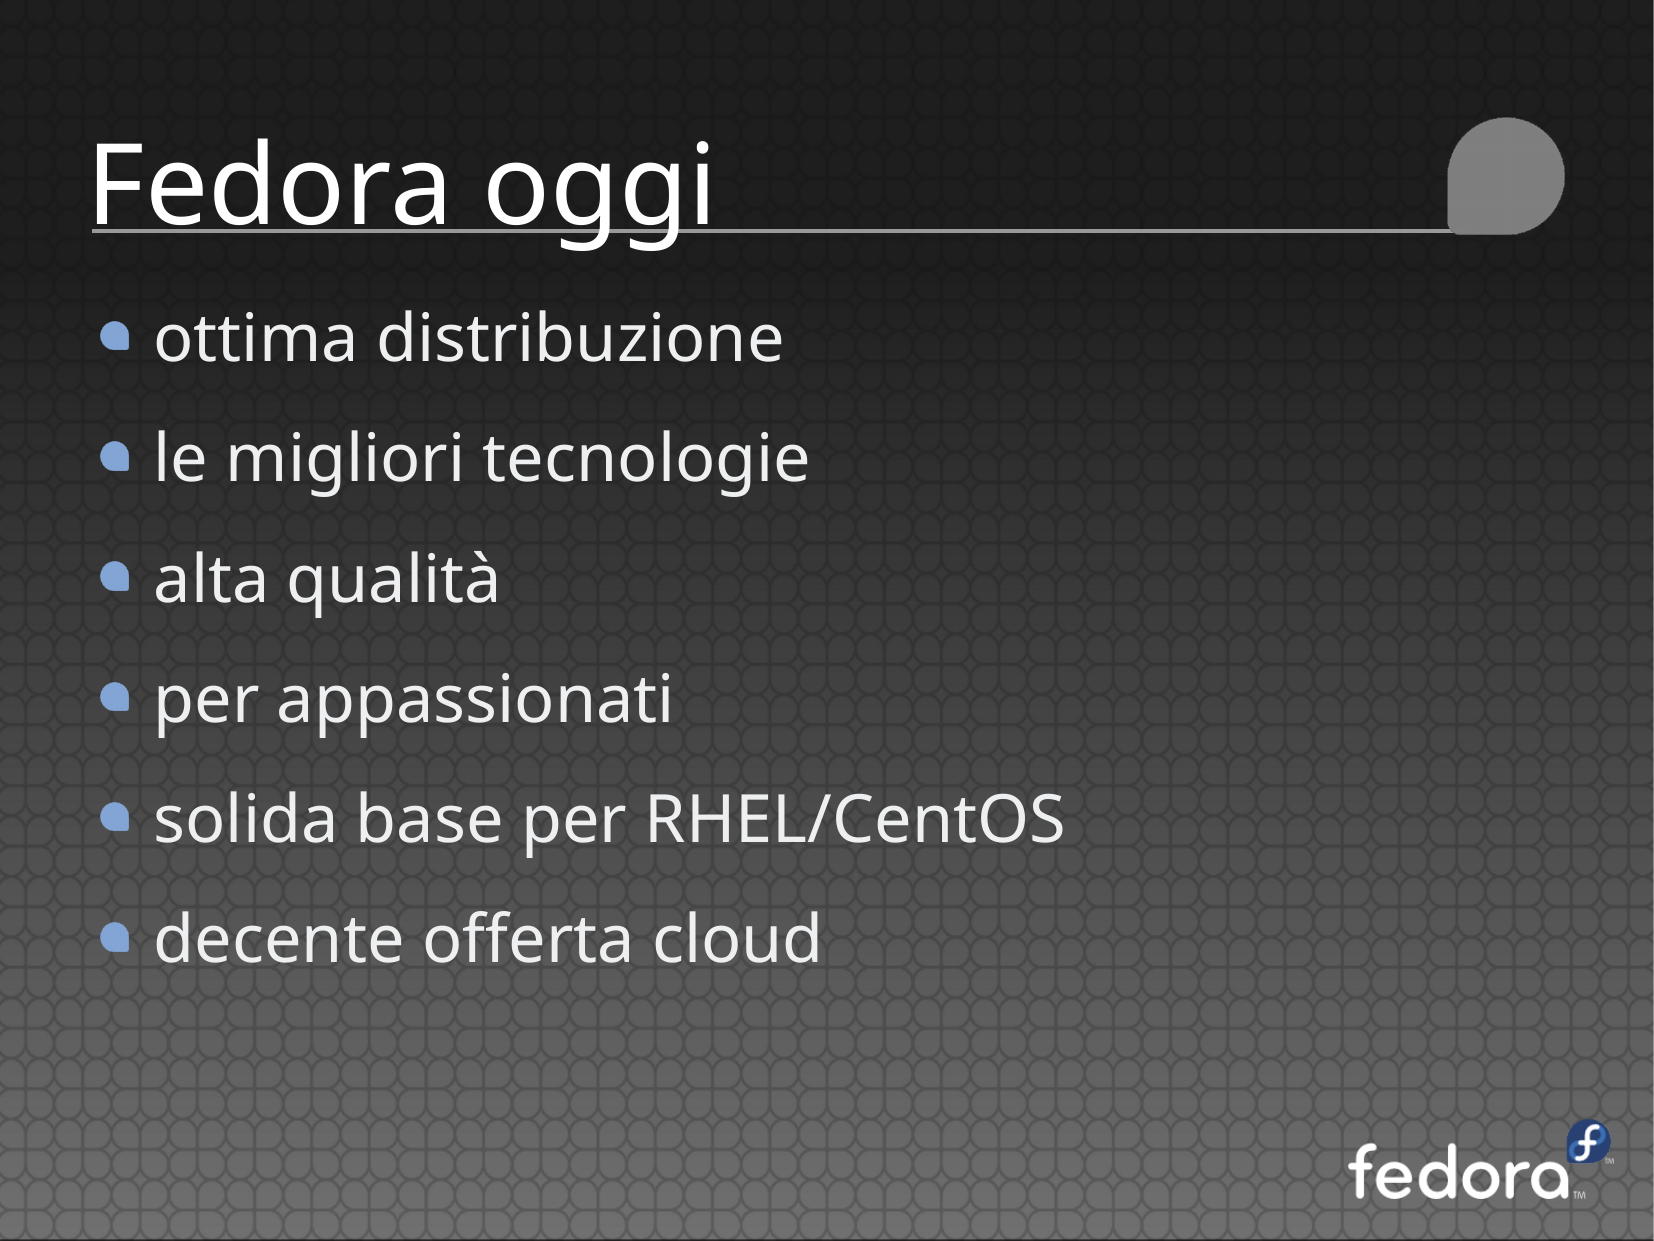

# Fedora oggi
ottima distribuzione
le migliori tecnologie
alta qualità
per appassionati
solida base per RHEL/CentOS
decente offerta cloud